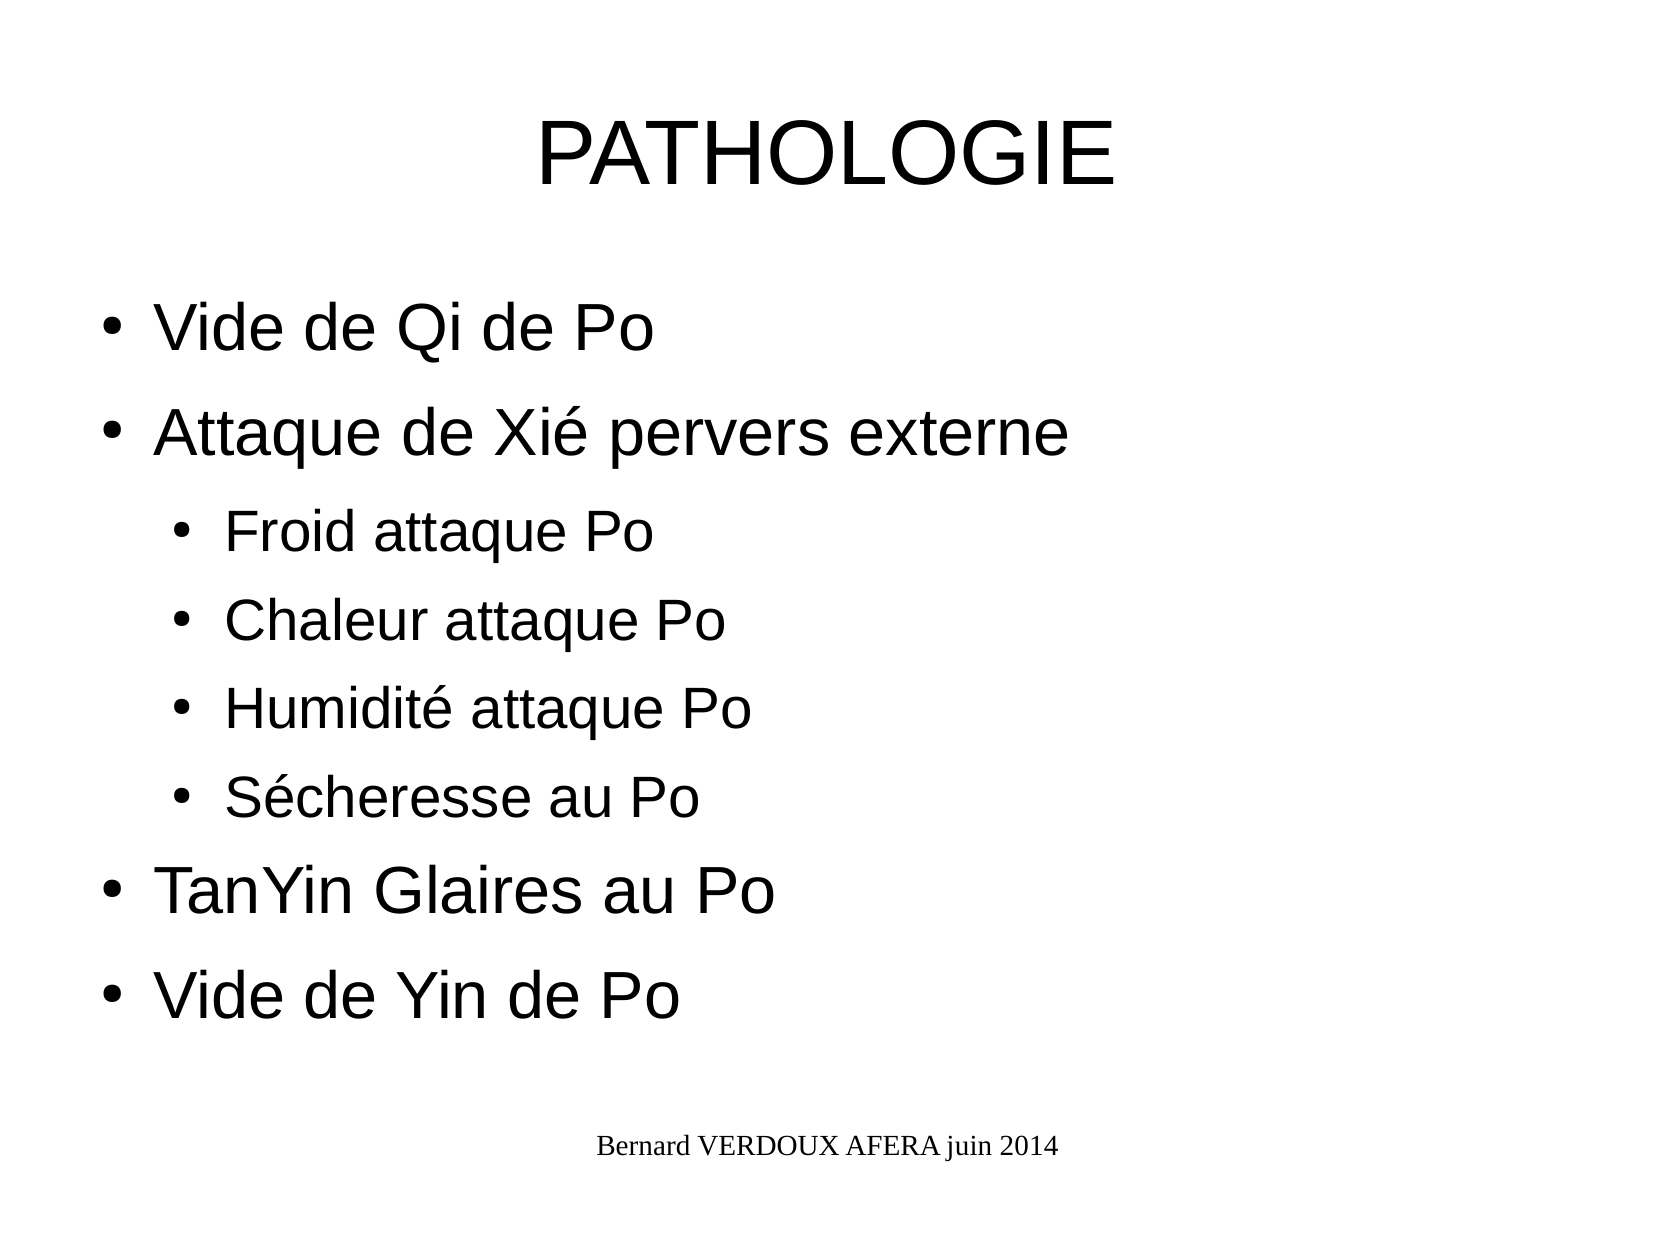

# PATHOLOGIE
Vide de Qi de Po
Attaque de Xié pervers externe
Froid attaque Po
Chaleur attaque Po
Humidité attaque Po
Sécheresse au Po
TanYin Glaires au Po
Vide de Yin de Po
Bernard VERDOUX AFERA juin 2014